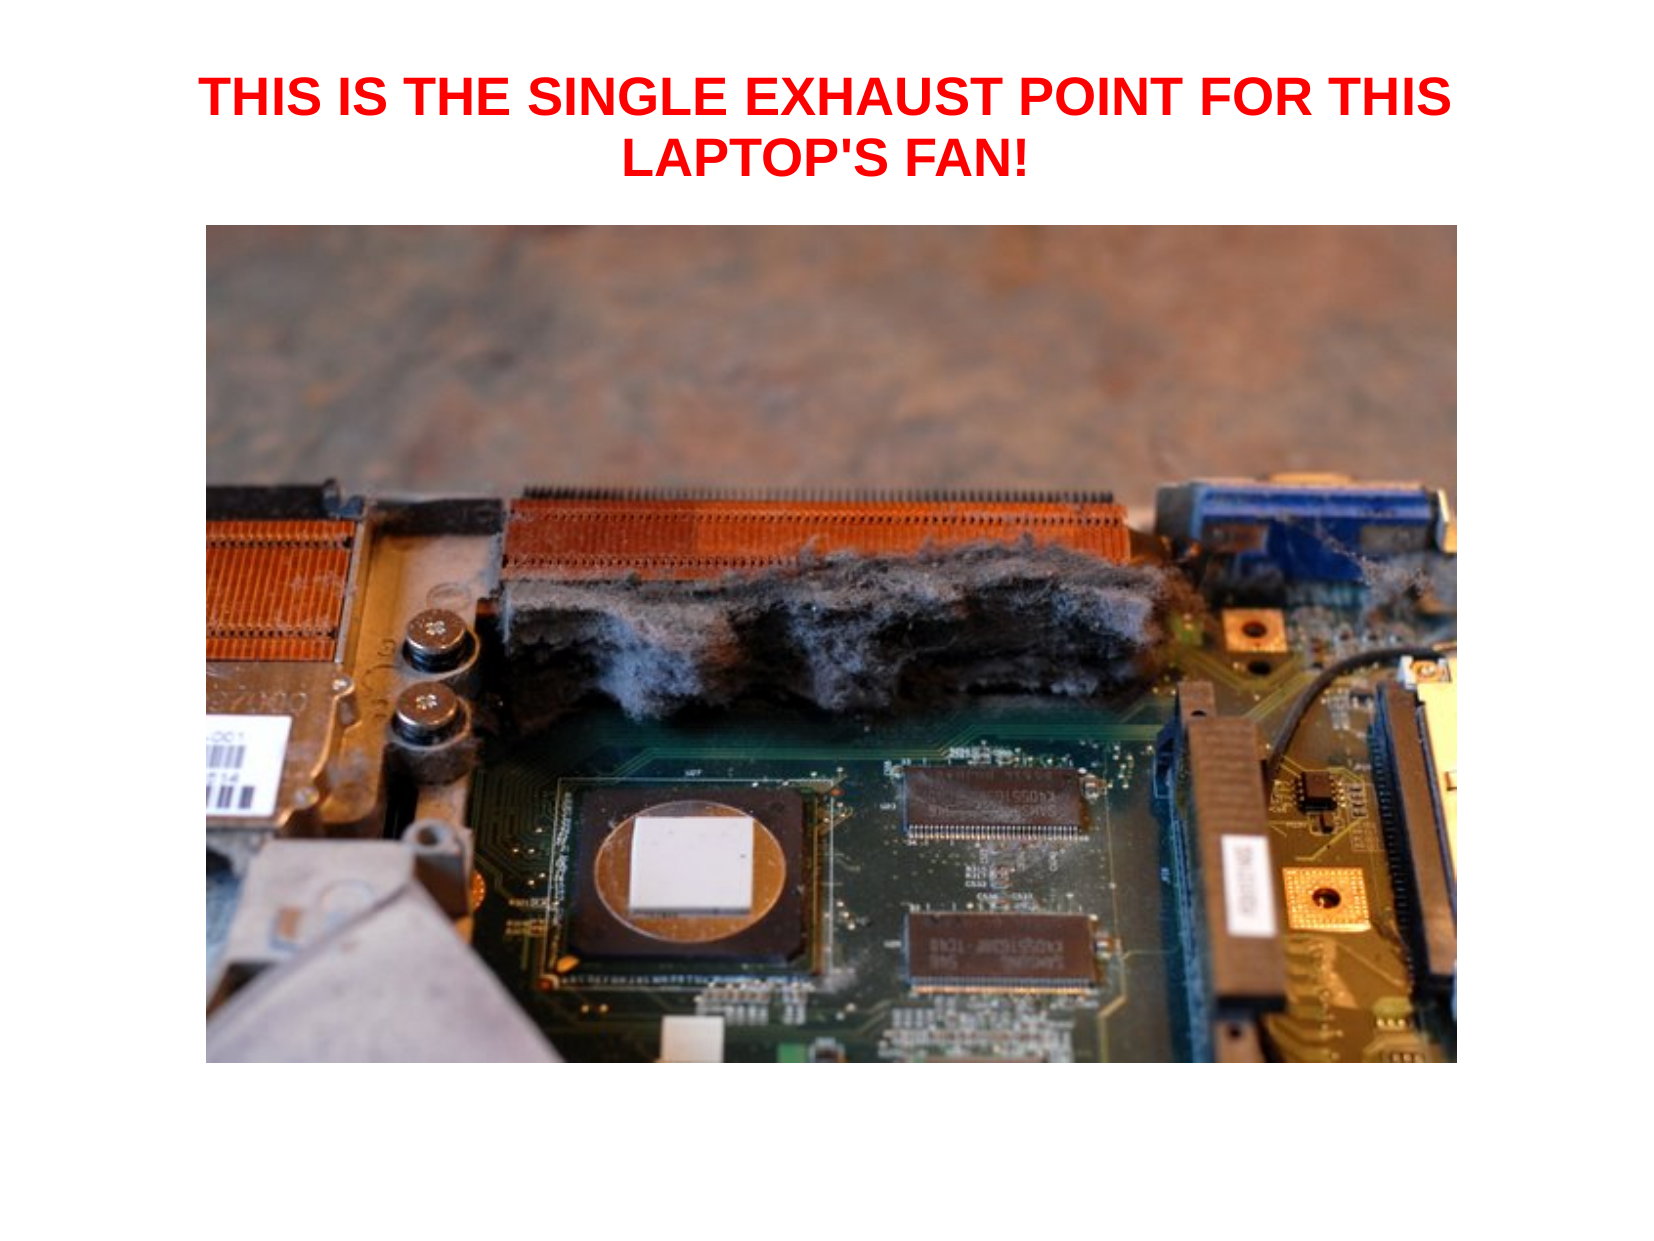

THIS IS THE SINGLE EXHAUST POINT FOR THIS LAPTOP'S FAN!